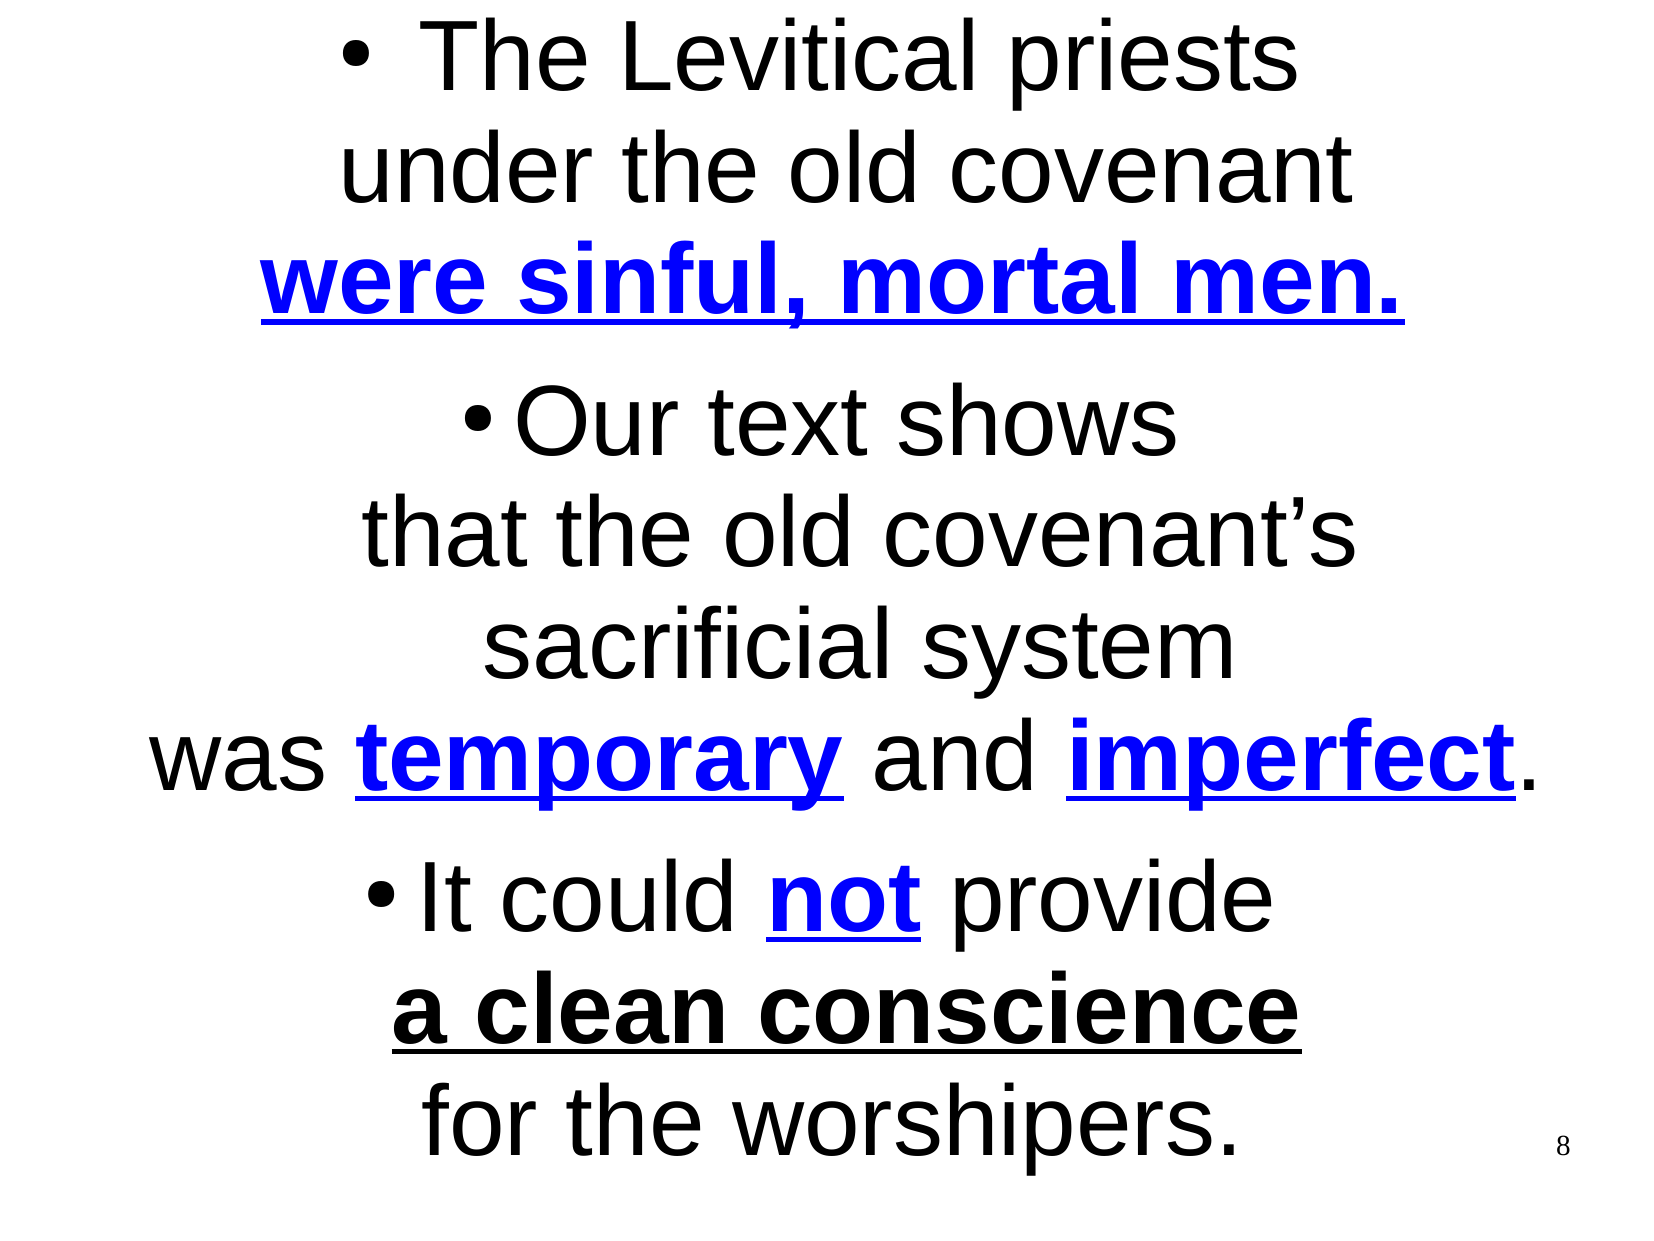

# The Levitical priests under the old covenant were sinful, mortal men.
Our text shows
that the old covenant’s
 sacrificial system
was temporary and imperfect.
It could not provide
a clean conscience
for the worshipers.
8